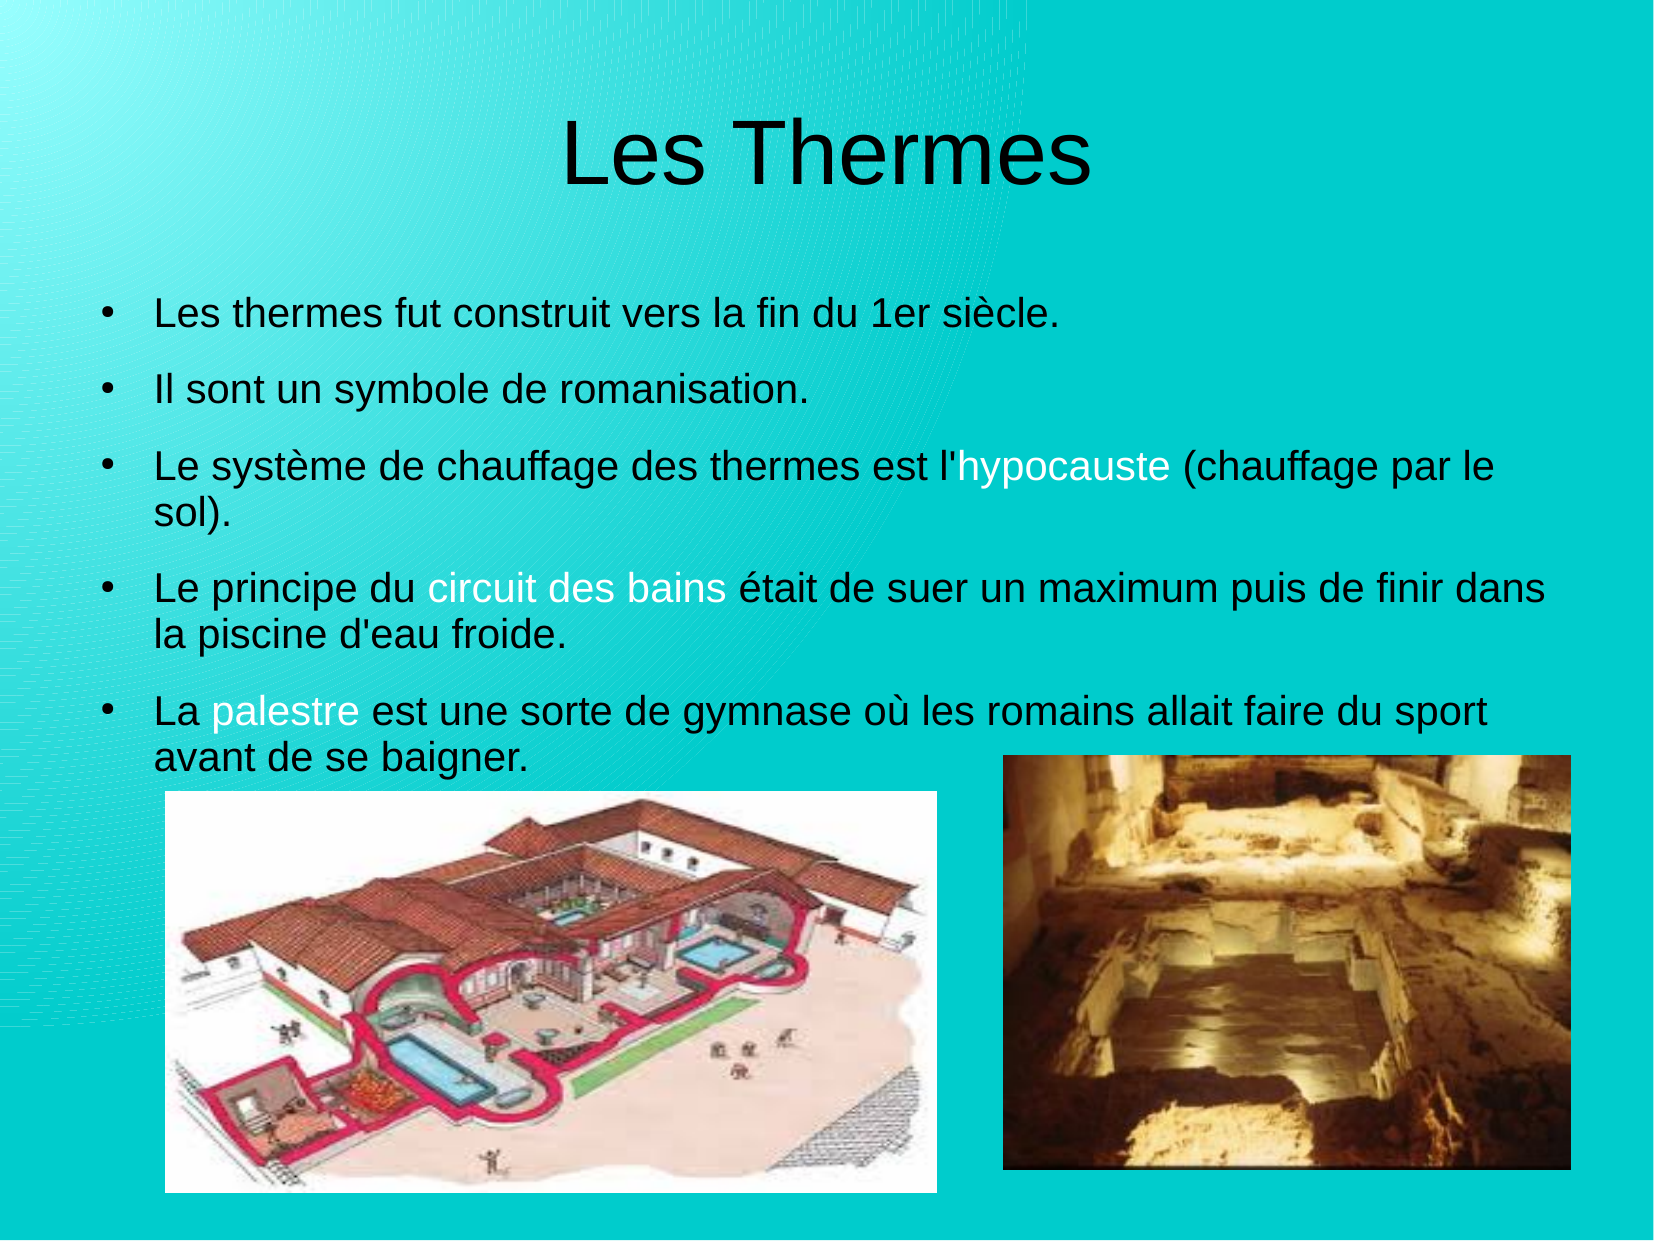

# Les Thermes
Les thermes fut construit vers la fin du 1er siècle.
Il sont un symbole de romanisation.
Le système de chauffage des thermes est l'hypocauste (chauffage par le sol).
Le principe du circuit des bains était de suer un maximum puis de finir dans la piscine d'eau froide.
La palestre est une sorte de gymnase où les romains allait faire du sport avant de se baigner.